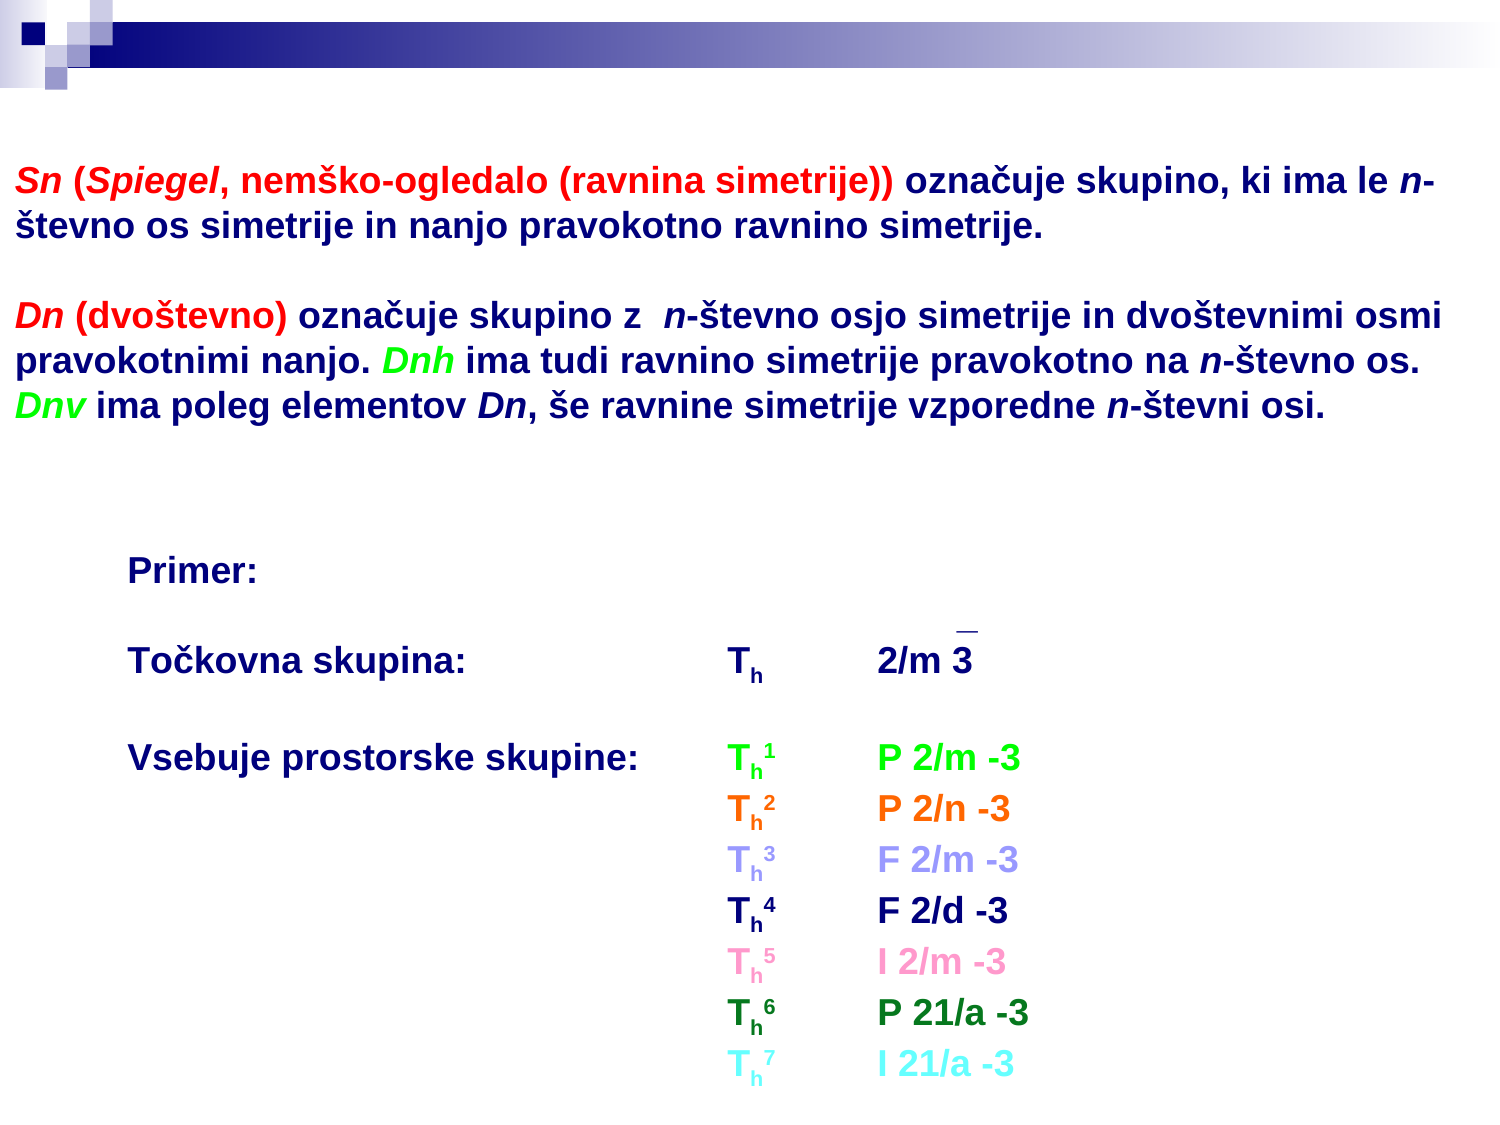

Sn (Spiegel, nemško-ogledalo (ravnina simetrije)) označuje skupino, ki ima le n-števno os simetrije in nanjo pravokotno ravnino simetrije.
Dn (dvoštevno) označuje skupino z n-števno osjo simetrije in dvoštevnimi osmi pravokotnimi nanjo. Dnh ima tudi ravnino simetrije pravokotno na n-števno os. Dnv ima poleg elementov Dn, še ravnine simetrije vzporedne n-števni osi.
Primer:
 _
Točkovna skupina:		Th	2/m 3
Vsebuje prostorske skupine:	Th1	P 2/m -3
				Th2	P 2/n -3
				Th3	F 2/m -3
				Th4	F 2/d -3
				Th5	I 2/m -3
				Th6	P 21/a -3
				Th7	I 21/a -3